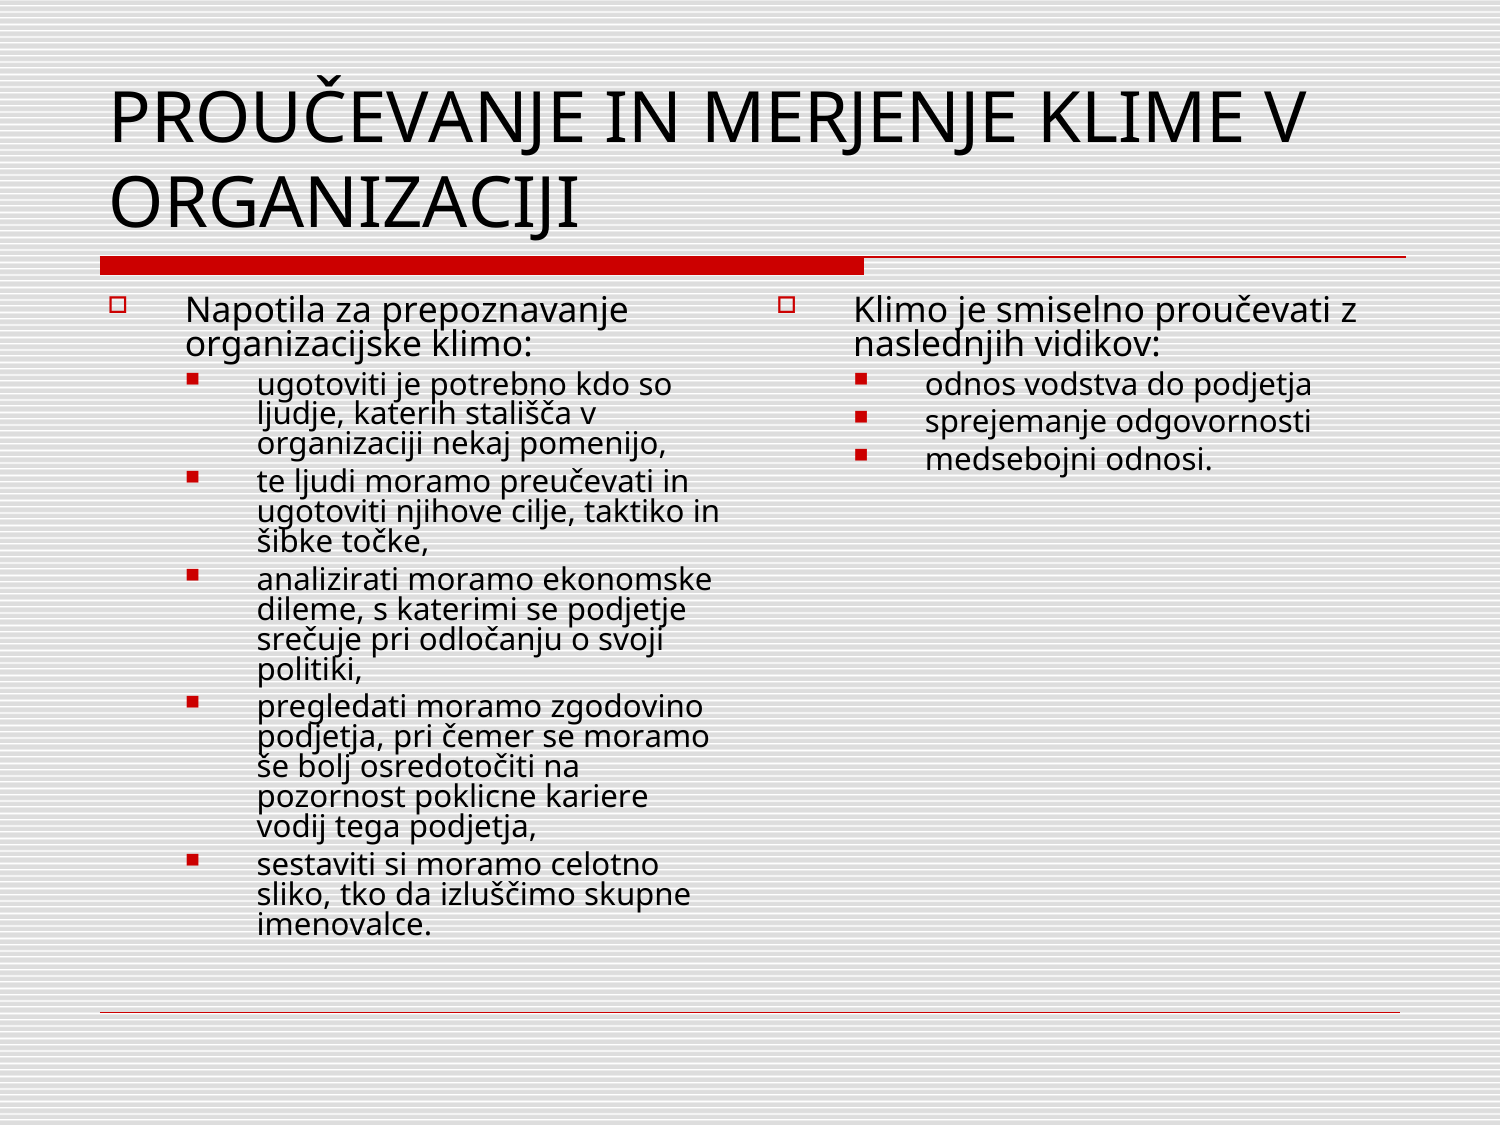

# PROUČEVANJE IN MERJENJE KLIME V ORGANIZACIJI
Napotila za prepoznavanje organizacijske klimo:
ugotoviti je potrebno kdo so ljudje, katerih stališča v organizaciji nekaj pomenijo,
te ljudi moramo preučevati in ugotoviti njihove cilje, taktiko in šibke točke,
analizirati moramo ekonomske dileme, s katerimi se podjetje srečuje pri odločanju o svoji politiki,
pregledati moramo zgodovino podjetja, pri čemer se moramo še bolj osredotočiti na pozornost poklicne kariere vodij tega podjetja,
sestaviti si moramo celotno sliko, tko da izluščimo skupne imenovalce.
Klimo je smiselno proučevati z naslednjih vidikov:
odnos vodstva do podjetja
sprejemanje odgovornosti
medsebojni odnosi.